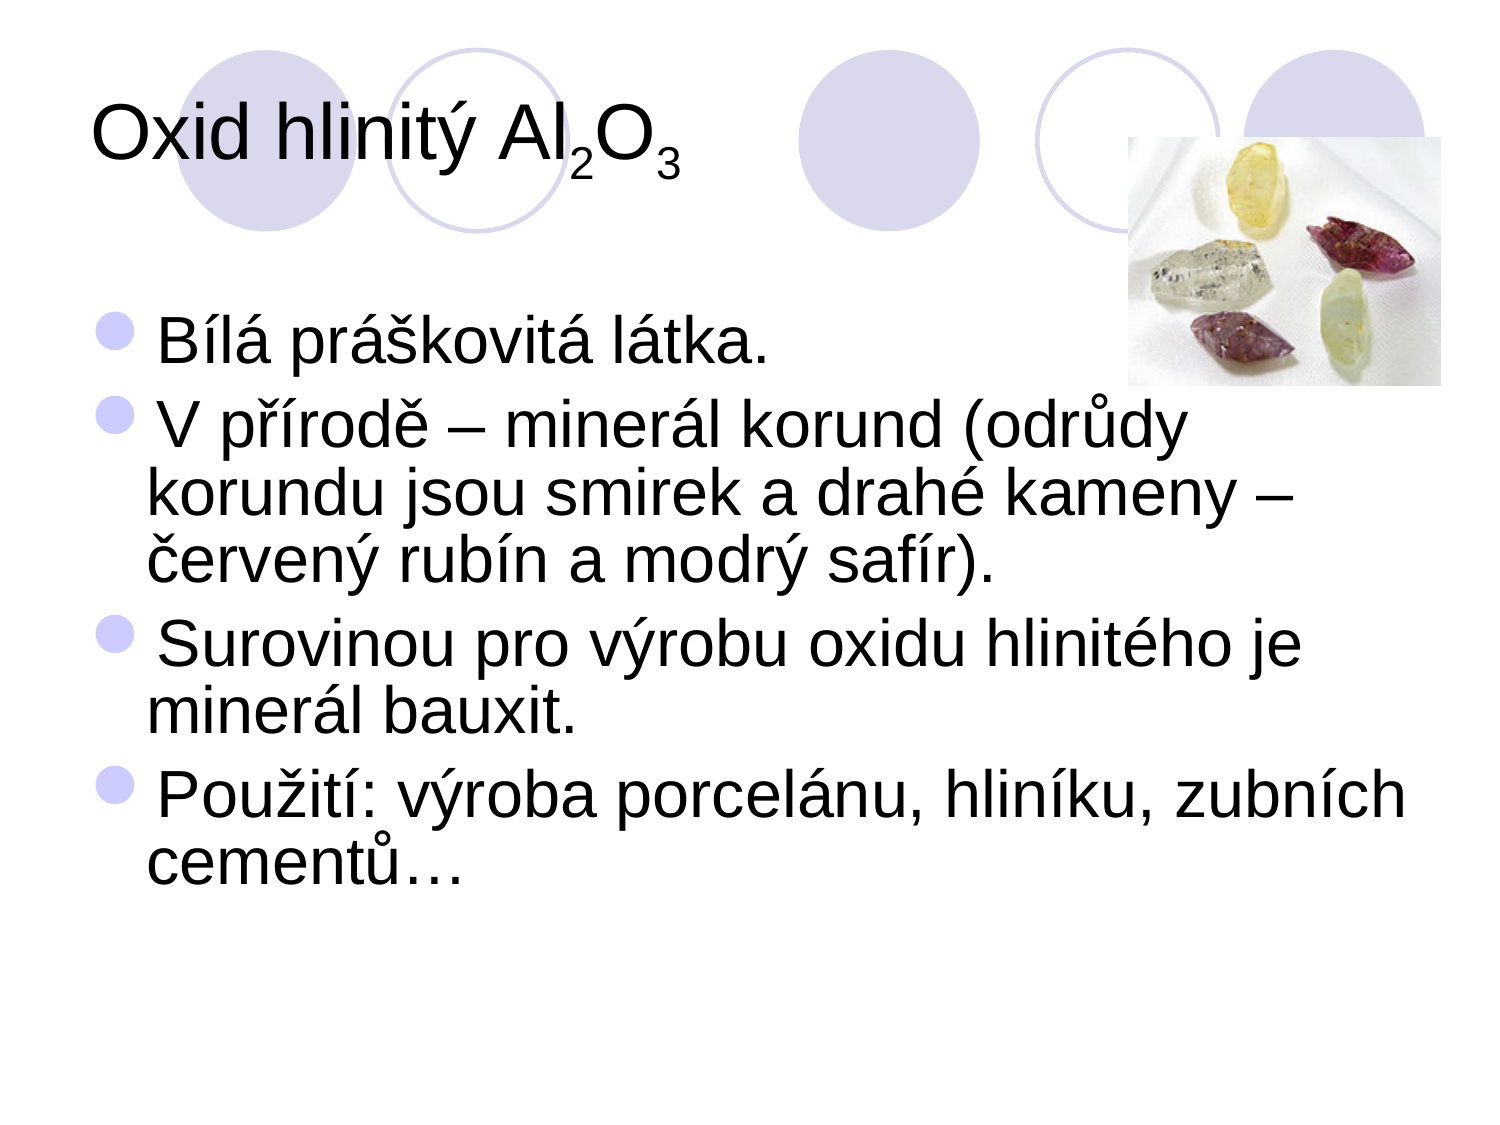

# Oxid hlinitý Al2O3
Bílá práškovitá látka.
V přírodě – minerál korund (odrůdy korundu jsou smirek a drahé kameny – červený rubín a modrý safír).
Surovinou pro výrobu oxidu hlinitého je minerál bauxit.
Použití: výroba porcelánu, hliníku, zubních cementů…